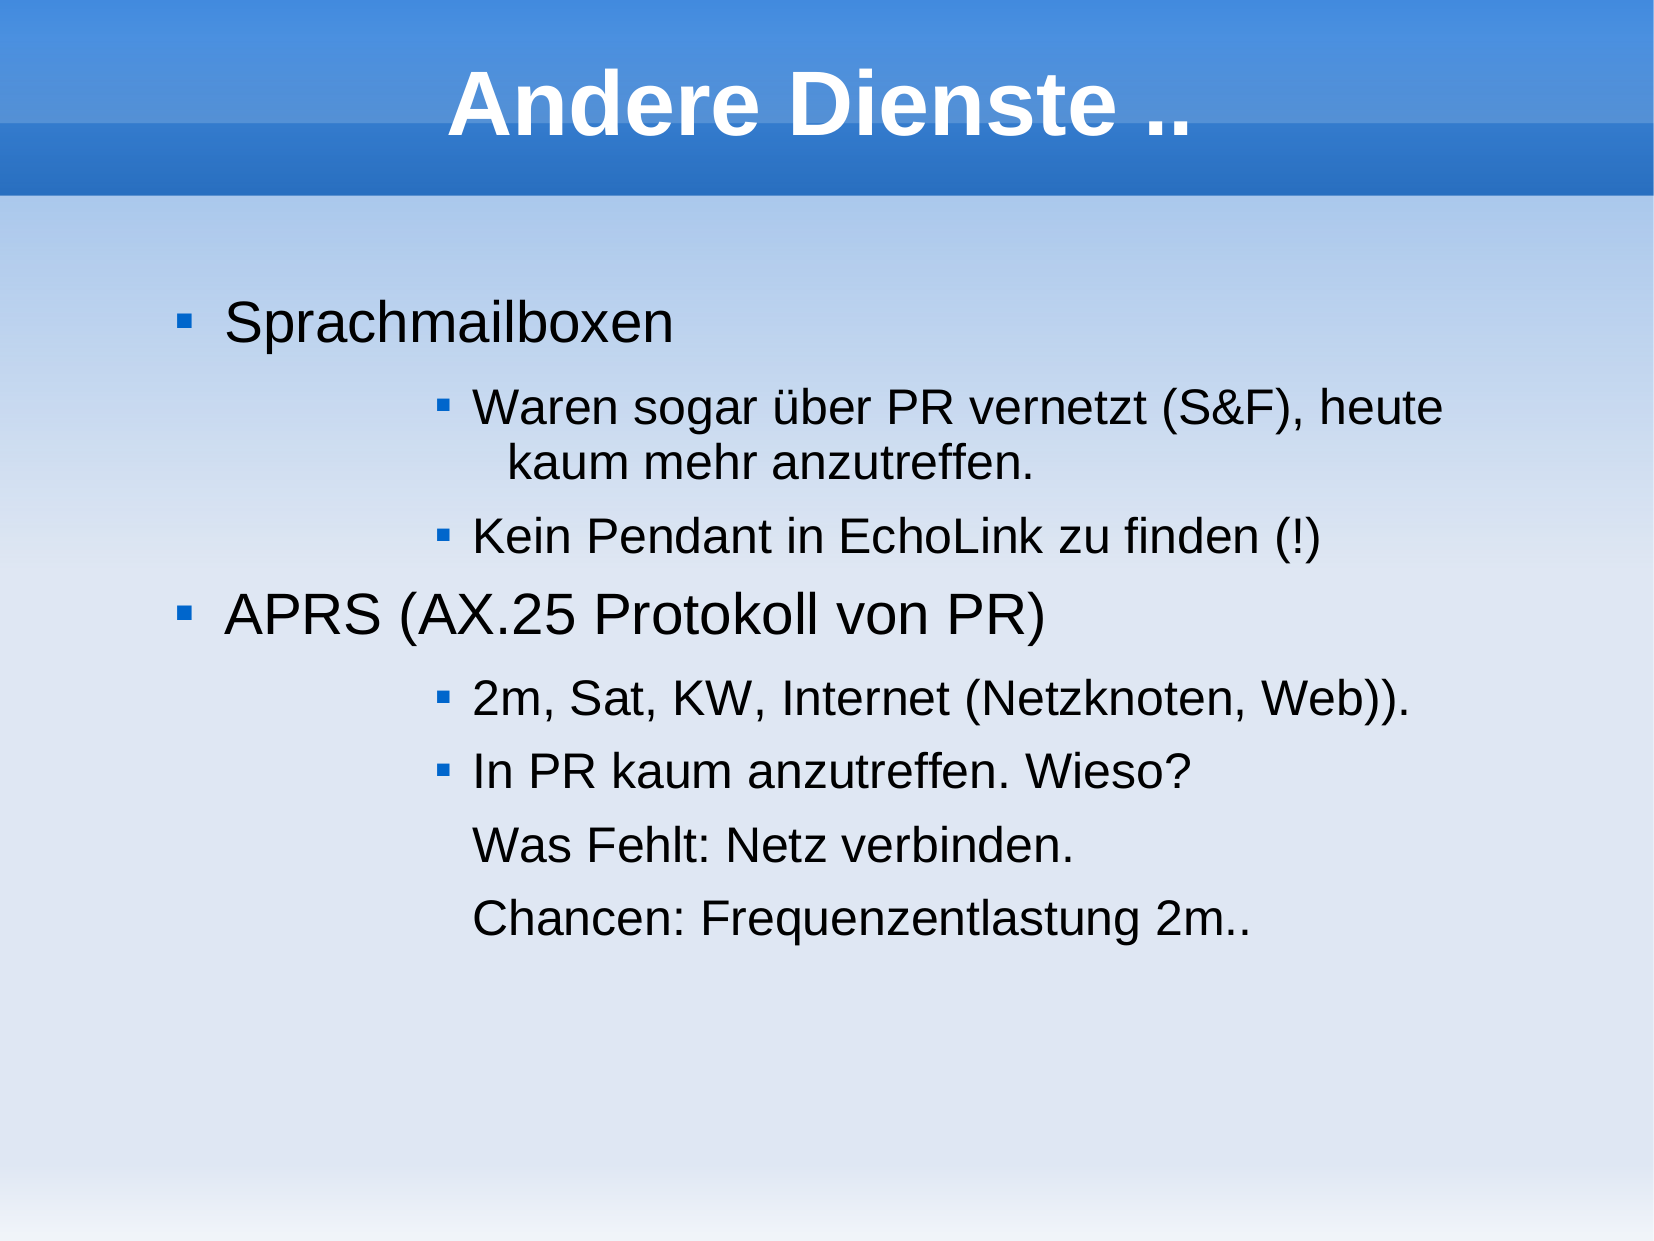

# Andere Dienste ..
Sprachmailboxen
Waren sogar über PR vernetzt (S&F), heute kaum mehr anzutreffen.
Kein Pendant in EchoLink zu finden (!)
APRS (AX.25 Protokoll von PR)
2m, Sat, KW, Internet (Netzknoten, Web)).
In PR kaum anzutreffen. Wieso?
Was Fehlt: Netz verbinden.
Chancen: Frequenzentlastung 2m..